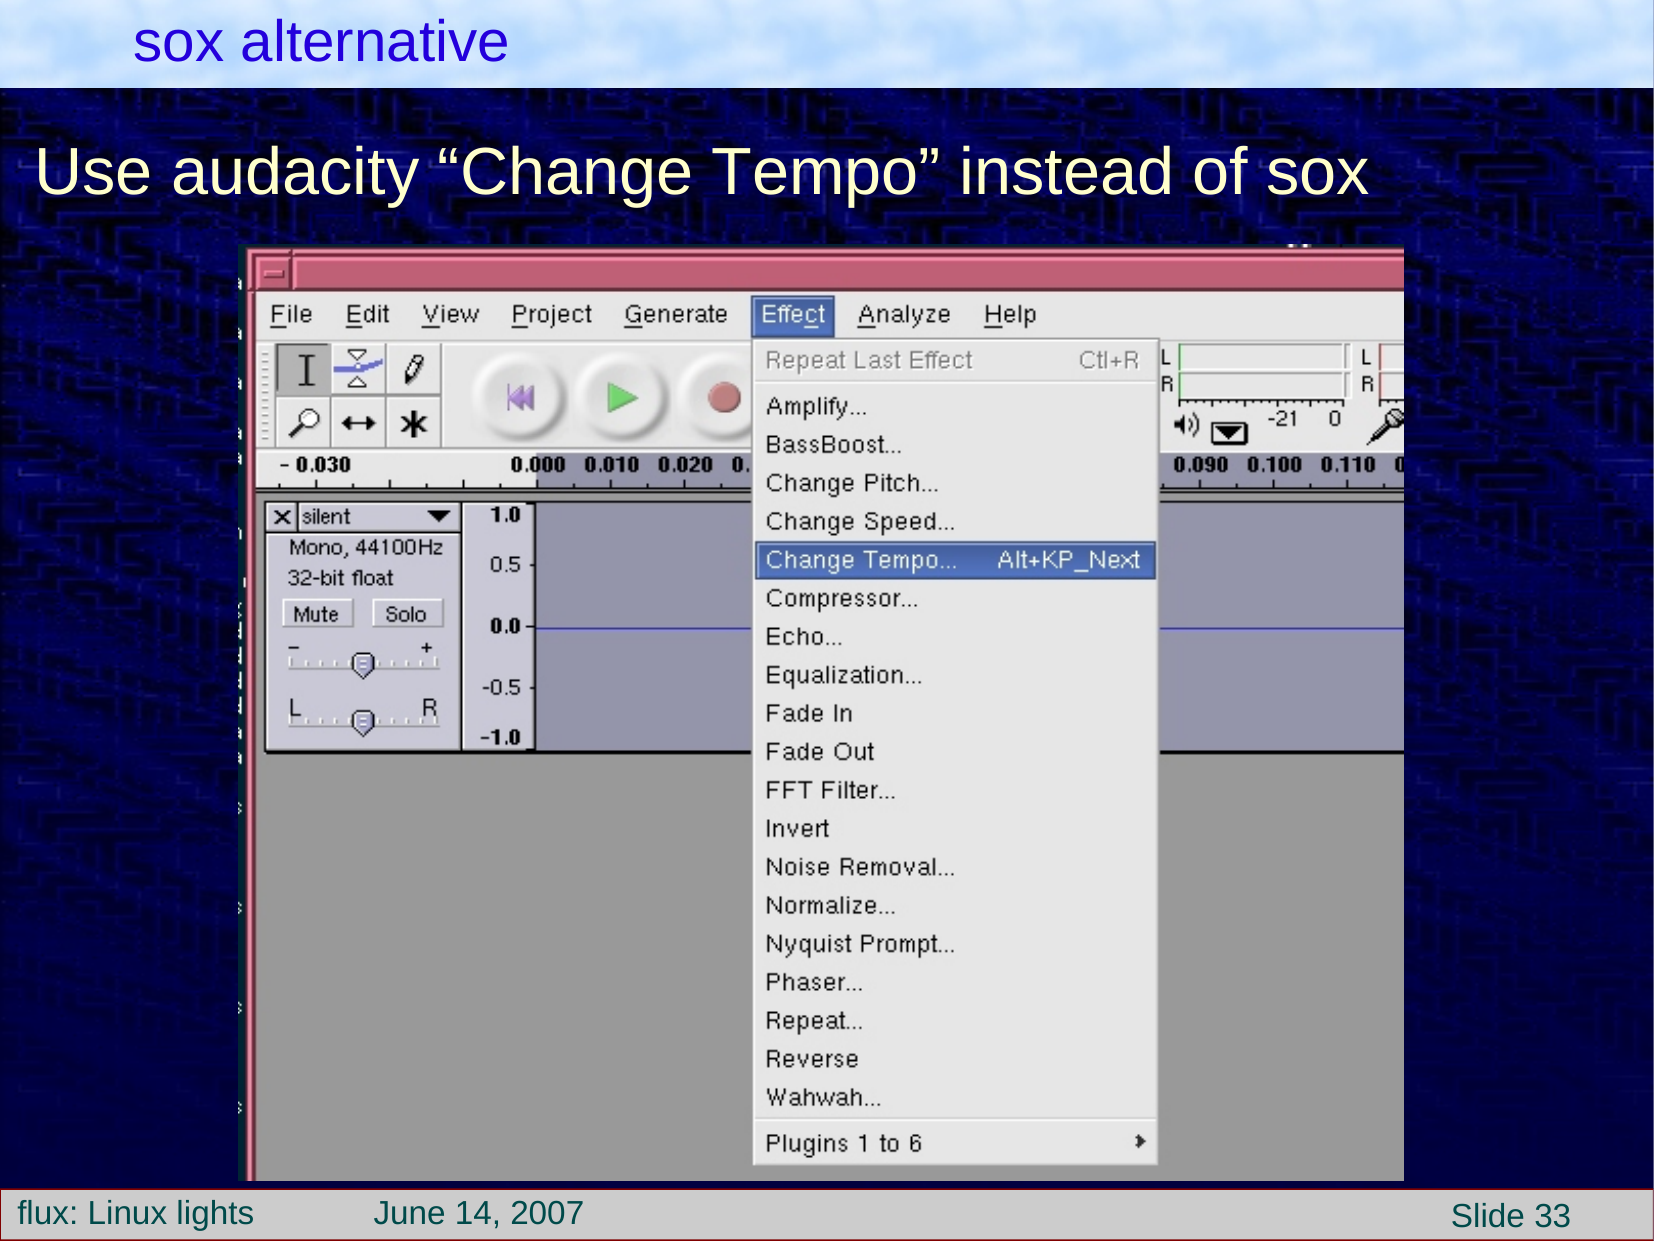

sox alternative
# Use audacity “Change Tempo” instead of sox
flux: Linux lights	June 14, 2007
Slide